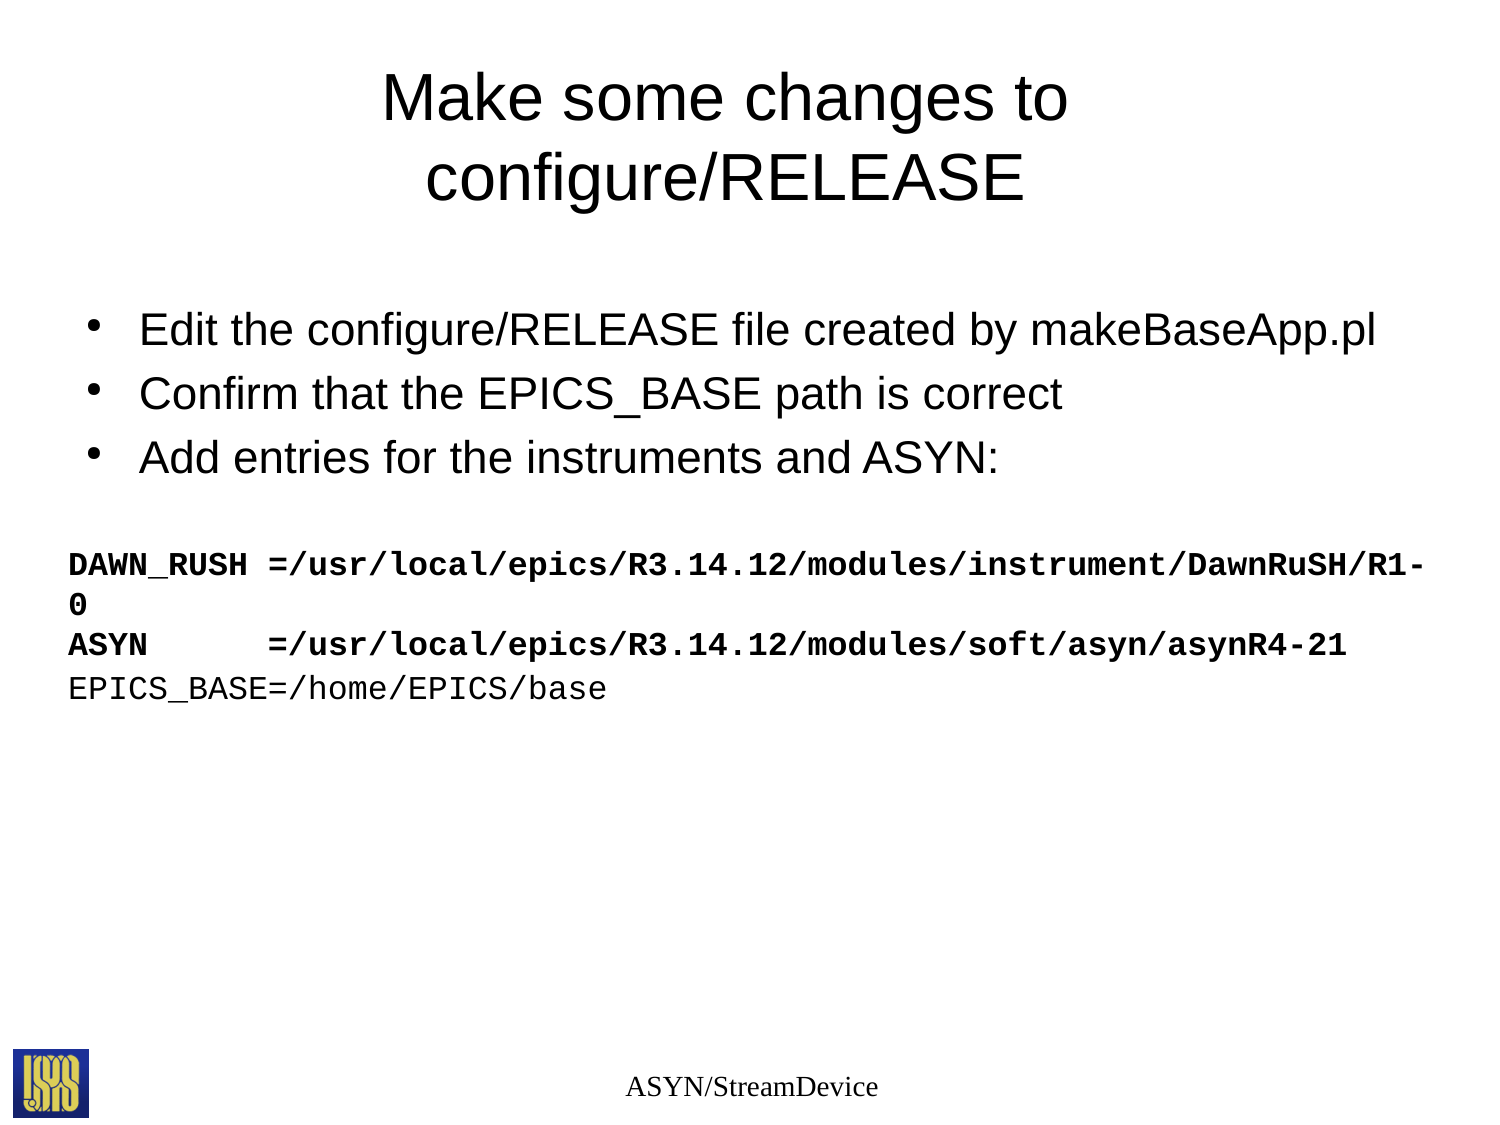

# Make some changes to configure/RELEASE
Edit the configure/RELEASE file created by makeBaseApp.pl
Confirm that the EPICS_BASE path is correct
Add entries for the instruments and ASYN:
DAWN_RUSH =/usr/local/epics/R3.14.12/modules/instrument/DawnRuSH/R1-0
ASYN =/usr/local/epics/R3.14.12/modules/soft/asyn/asynR4-21
EPICS_BASE=/home/EPICS/base